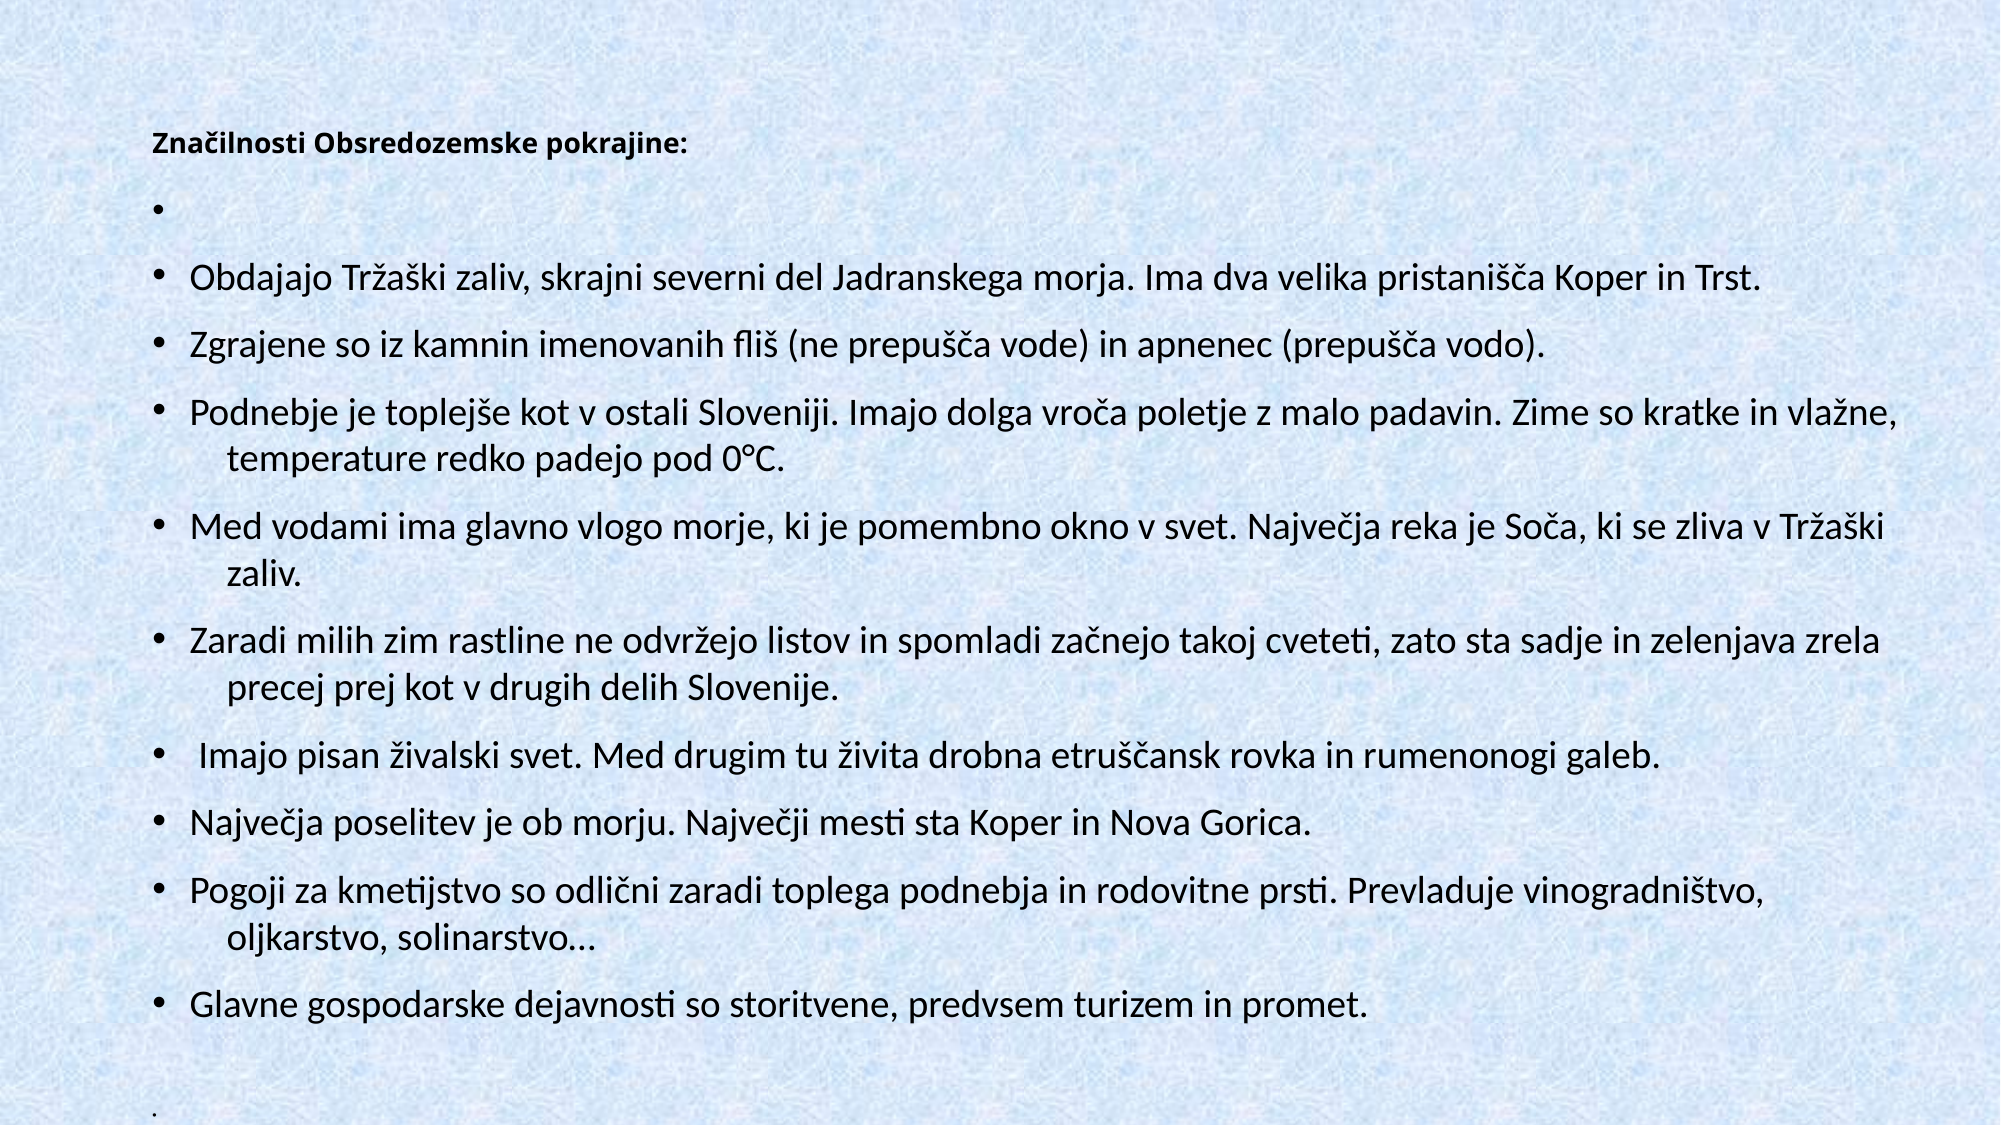

# Značilnosti Obsredozemske pokrajine:
Obdajajo Tržaški zaliv, skrajni severni del Jadranskega morja. Ima dva velika pristanišča Koper in Trst.
Zgrajene so iz kamnin imenovanih fliš (ne prepušča vode) in apnenec (prepušča vodo).
Podnebje je toplejše kot v ostali Sloveniji. Imajo dolga vroča poletje z malo padavin. Zime so kratke in vlažne, temperature redko padejo pod 0°C.
Med vodami ima glavno vlogo morje, ki je pomembno okno v svet. Največja reka je Soča, ki se zliva v Tržaški zaliv.
Zaradi milih zim rastline ne odvržejo listov in spomladi začnejo takoj cveteti, zato sta sadje in zelenjava zrela precej prej kot v drugih delih Slovenije.
 Imajo pisan živalski svet. Med drugim tu živita drobna etruščansk rovka in rumenonogi galeb.
Največja poselitev je ob morju. Največji mesti sta Koper in Nova Gorica.
Pogoji za kmetijstvo so odlični zaradi toplega podnebja in rodovitne prsti. Prevladuje vinogradništvo, oljkarstvo, solinarstvo…
Glavne gospodarske dejavnosti so storitvene, predvsem turizem in promet.